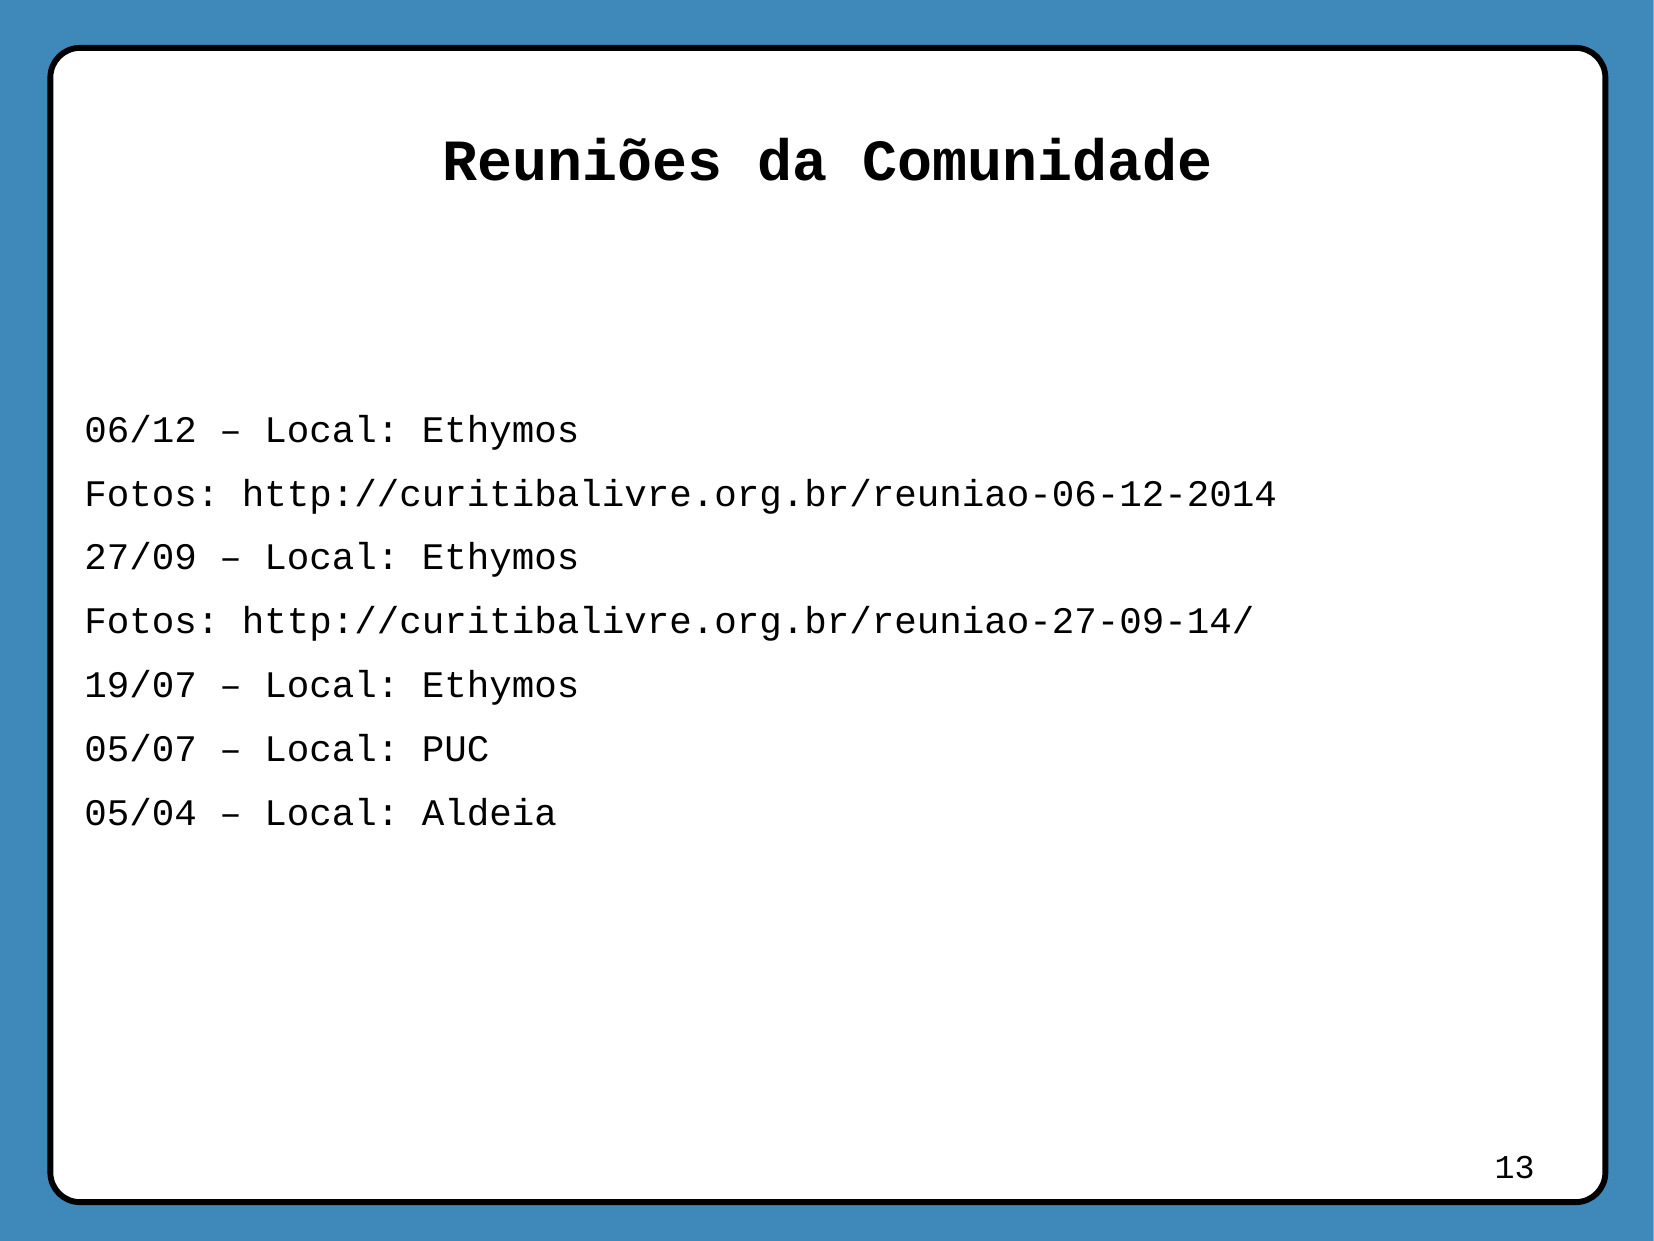

Reuniões da Comunidade
# 06/12 – Local: Ethymos
Fotos: http://curitibalivre.org.br/reuniao-06-12-2014
27/09 – Local: Ethymos
Fotos: http://curitibalivre.org.br/reuniao-27-09-14/
19/07 – Local: Ethymos
05/07 – Local: PUC
05/04 – Local: Aldeia